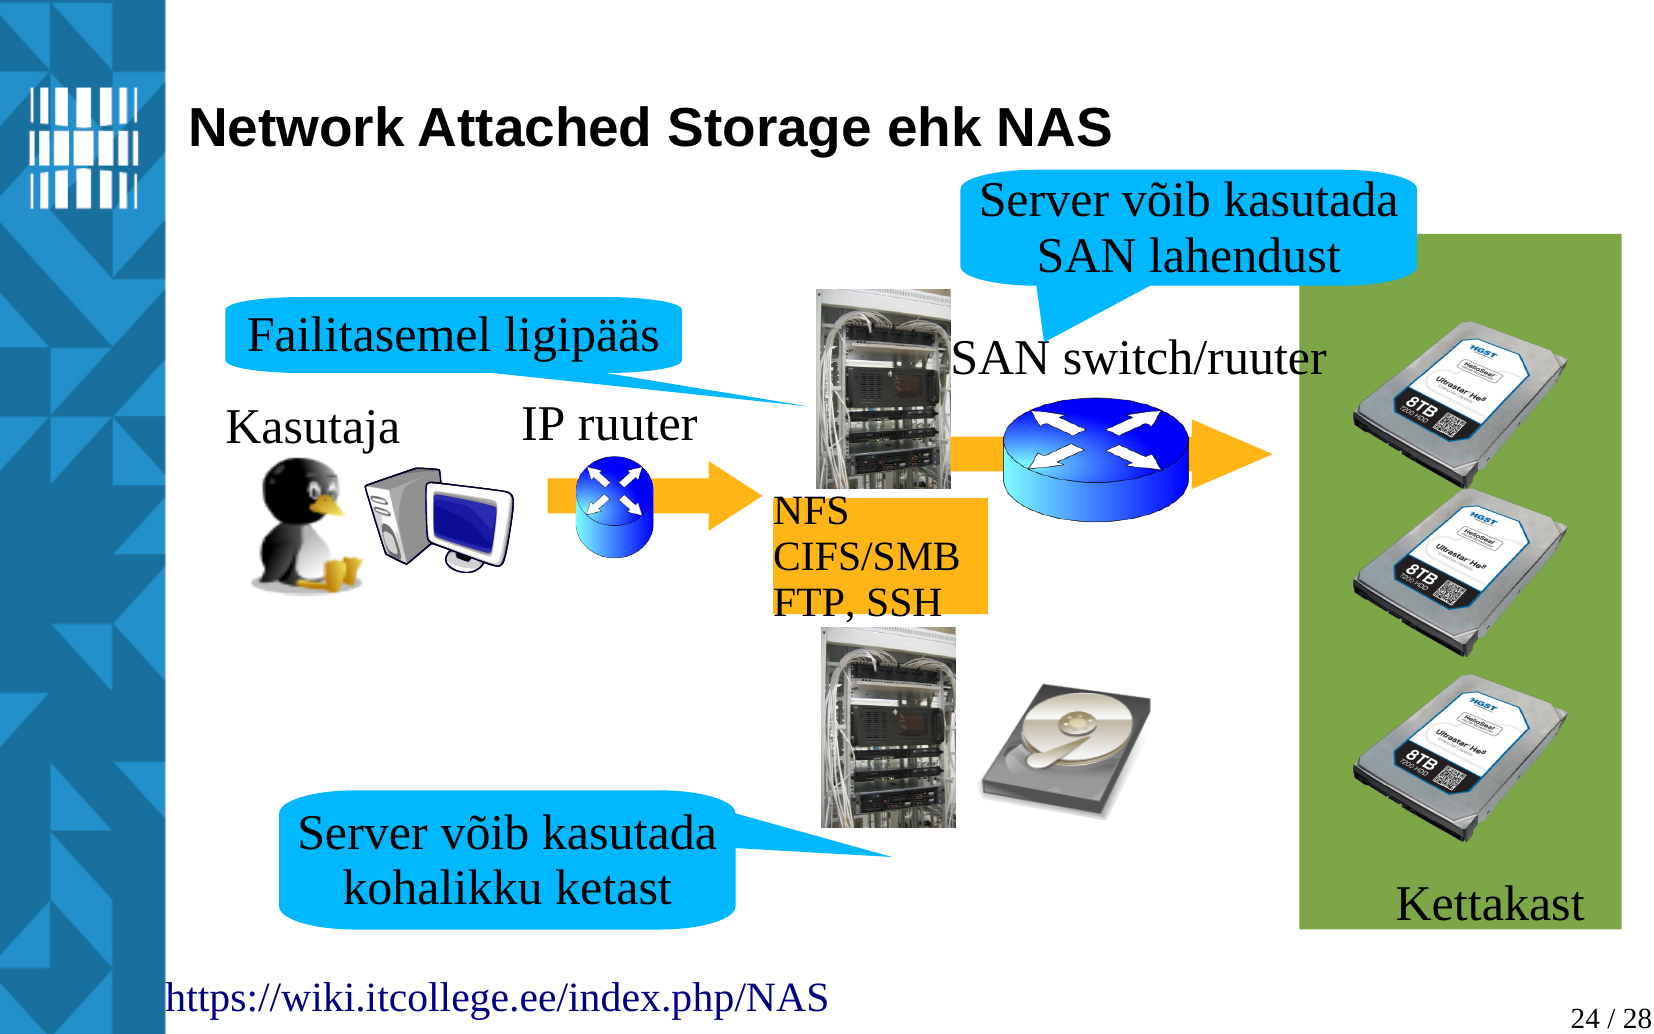

# Network Attached Storage ehk NAS
Server võib kasutada
SAN lahendust
Failitasemel ligipääs
SAN switch/ruuter
IP ruuter
Kasutaja
NFS
CIFS/SMB
FTP, SSH
Server võib kasutada
kohalikku ketast
Kettakast
https://wiki.itcollege.ee/index.php/NAS
24